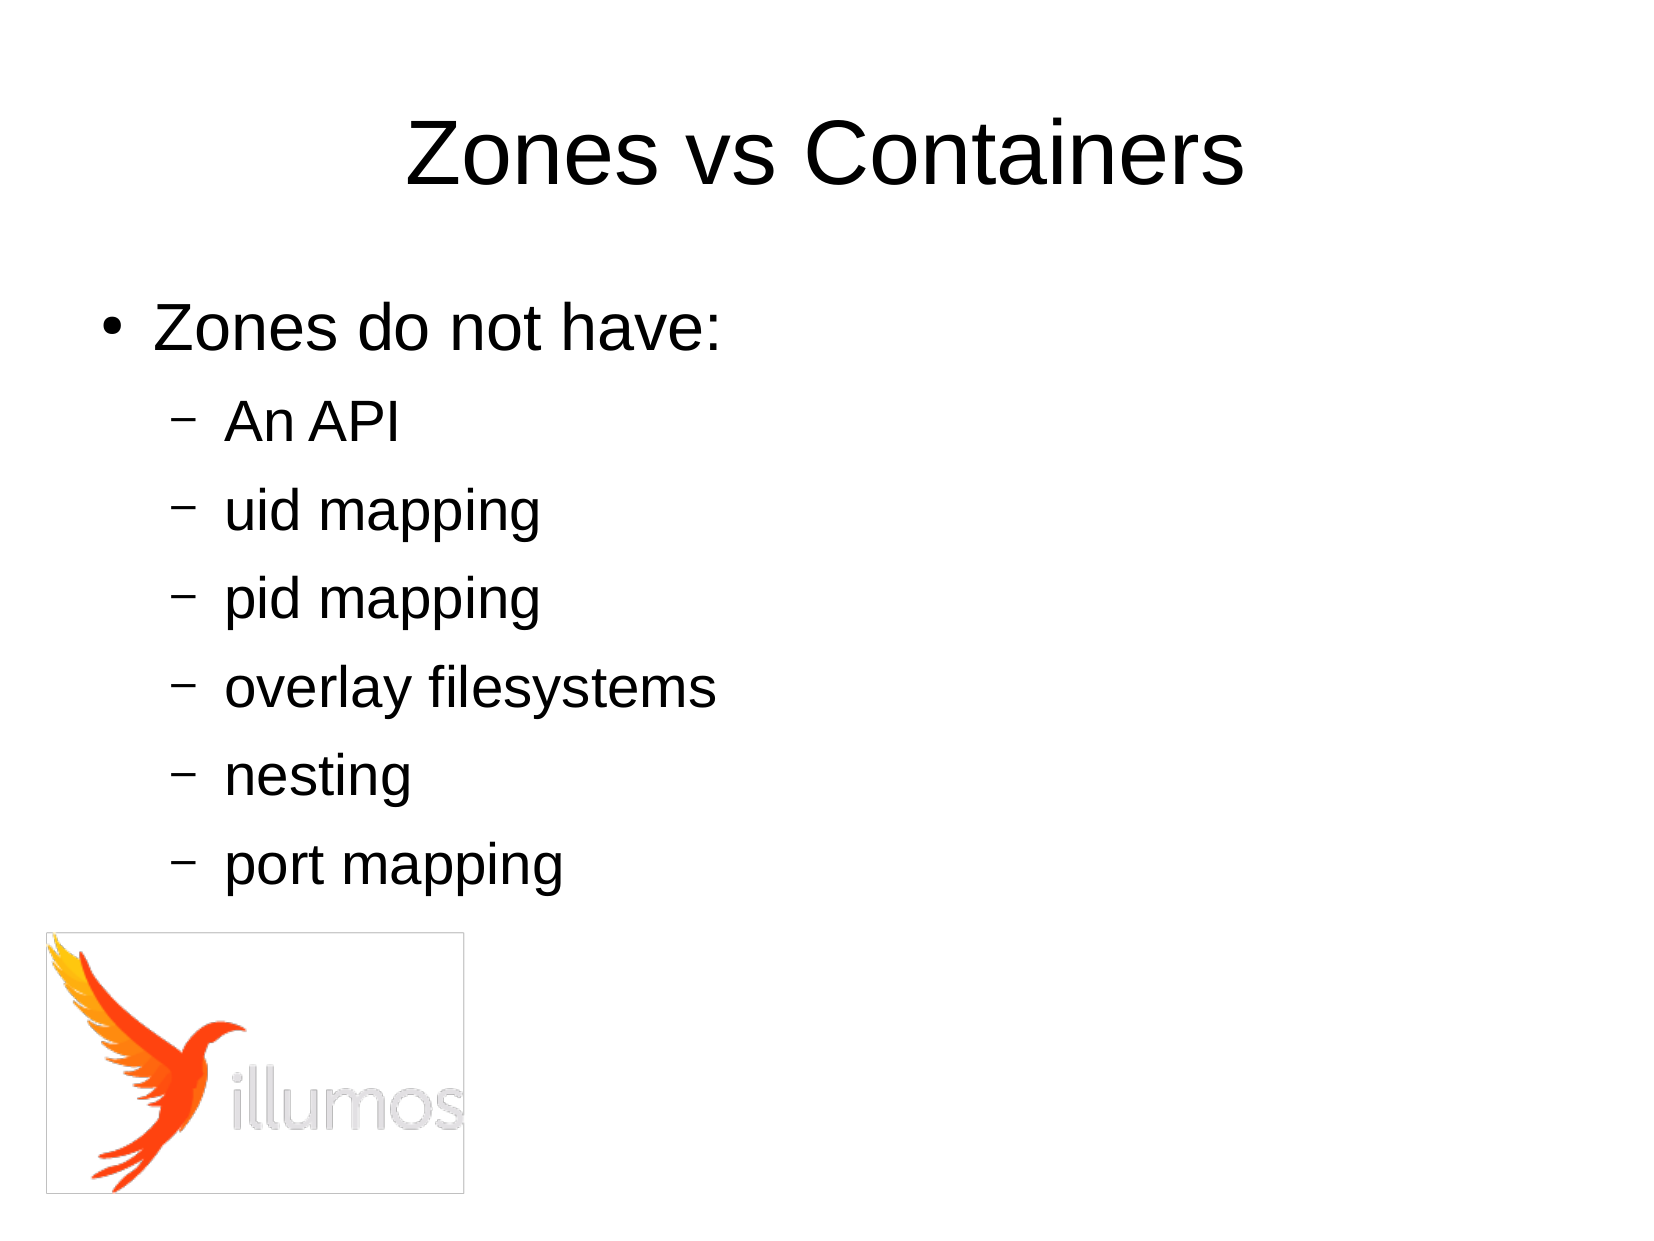

# Zones vs Containers
Zones do not have:
An API
uid mapping
pid mapping
overlay filesystems
nesting
port mapping